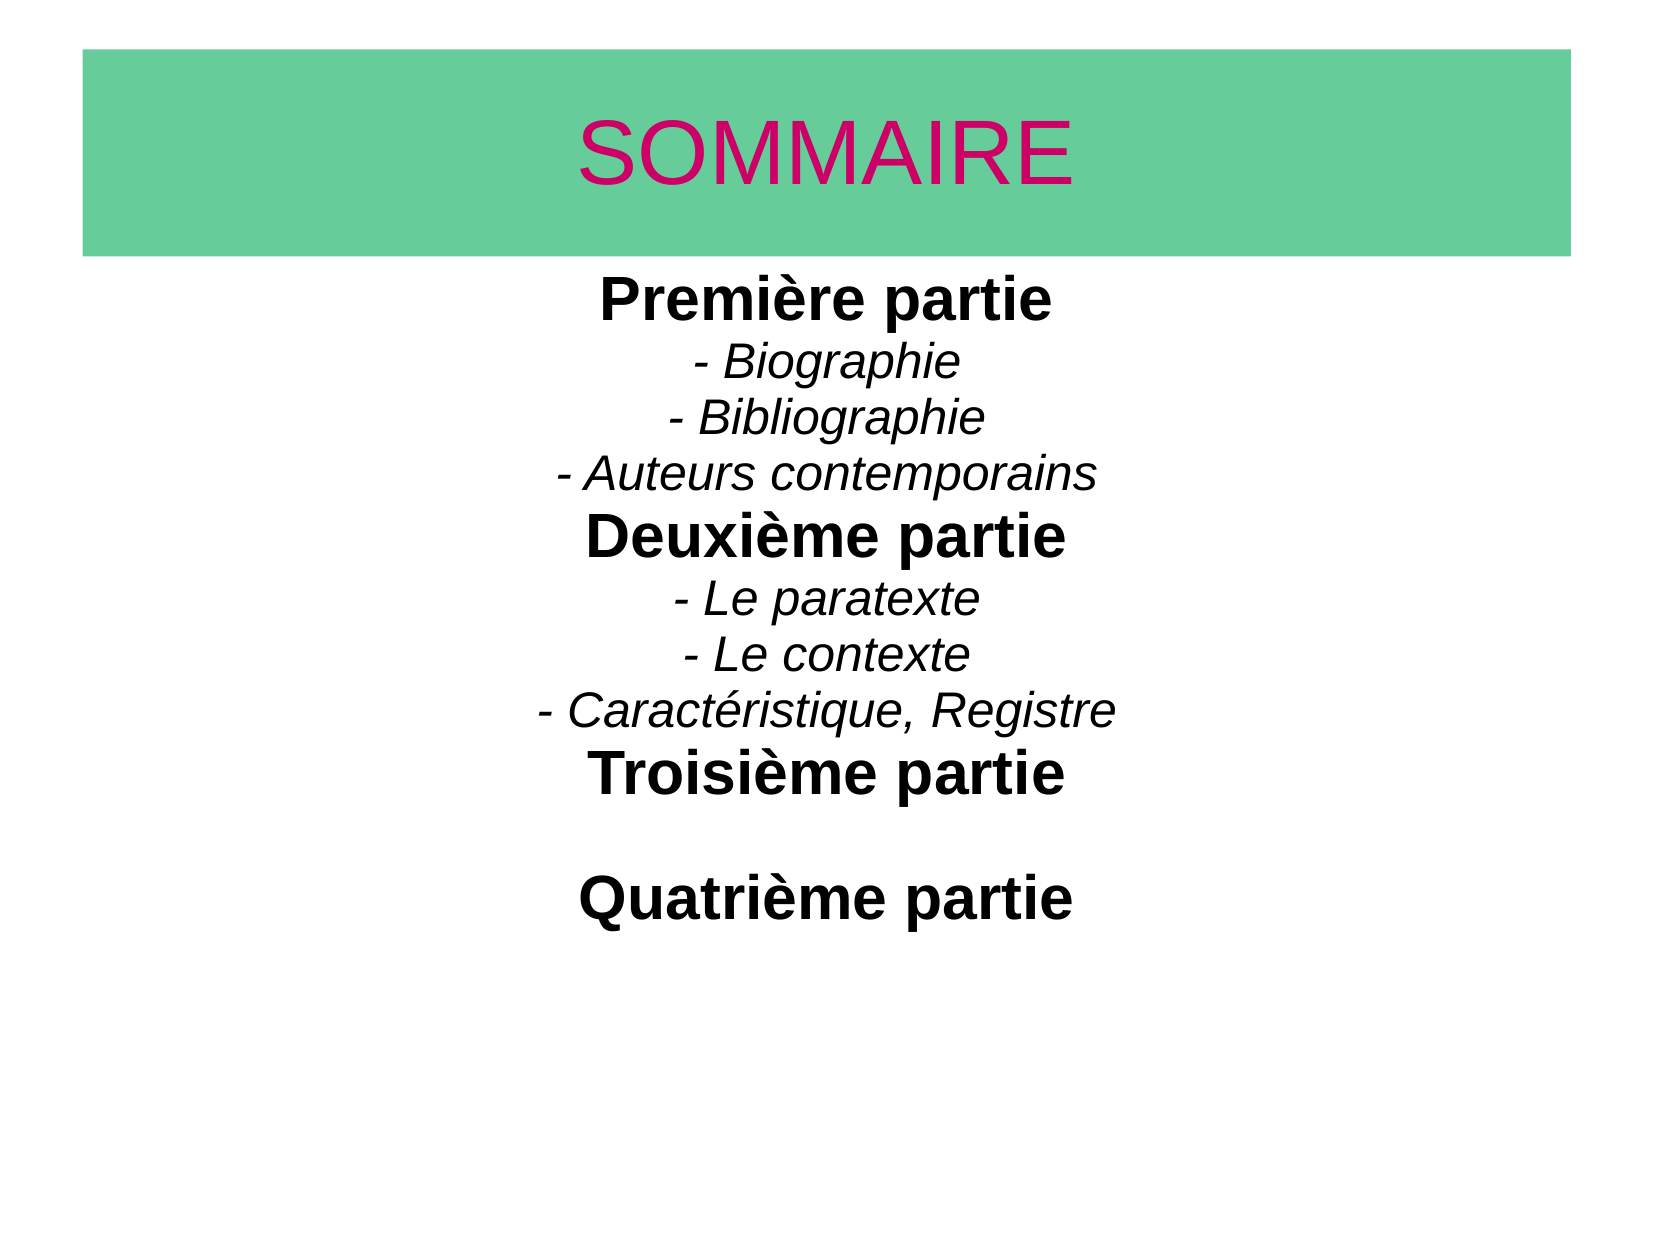

# SOMMAIRE
Première partie
- Biographie
- Bibliographie
- Auteurs contemporains
Deuxième partie
- Le paratexte
- Le contexte
- Caractéristique, Registre
Troisième partie
Quatrième partie